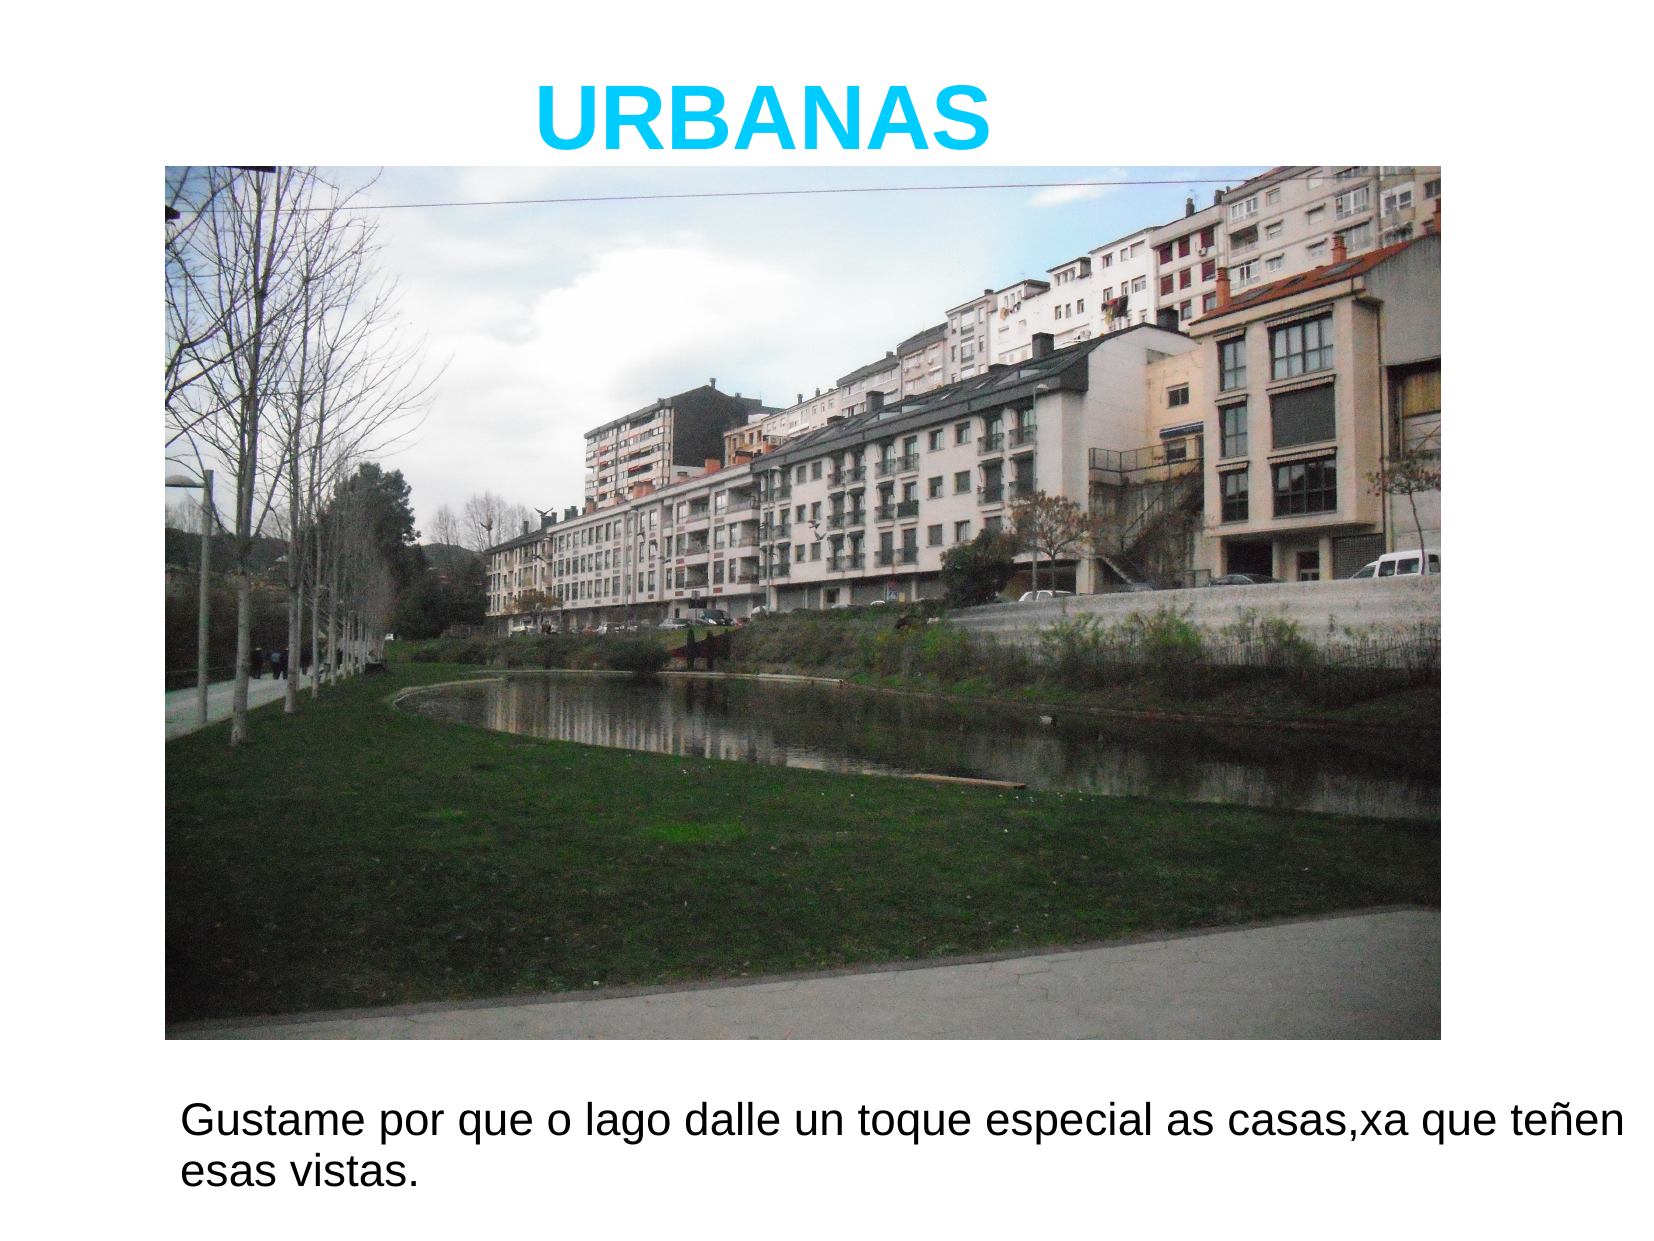

URBANAS
Gustame por que o lago dalle un toque especial as casas,xa que teñen
esas vistas.